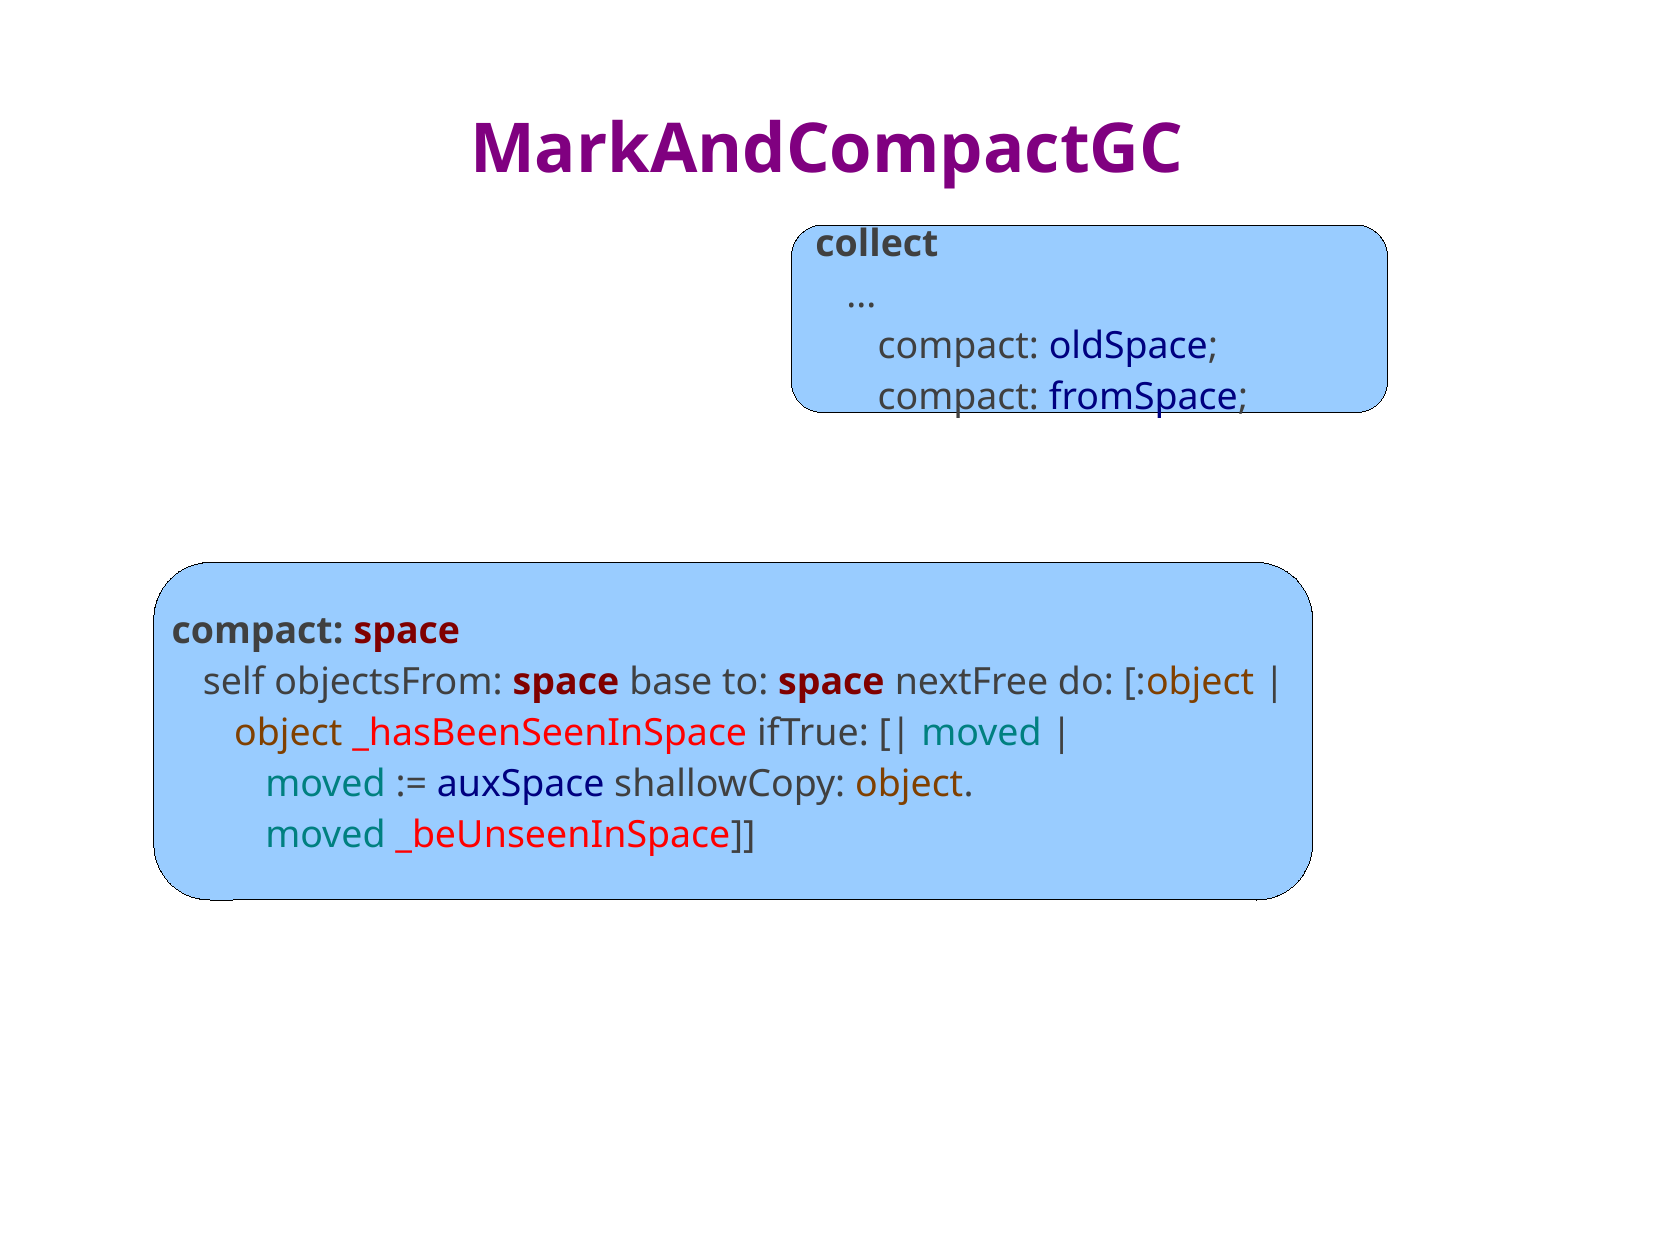

MarkAndCompactGC
collect
	...
		compact: oldSpace;
		compact: fromSpace;
compact: space
	self objectsFrom: space base to: space nextFree do: [:object |
		object _hasBeenSeenInSpace ifTrue: [| moved |
			moved := auxSpace shallowCopy: object.
			moved _beUnseenInSpace]]